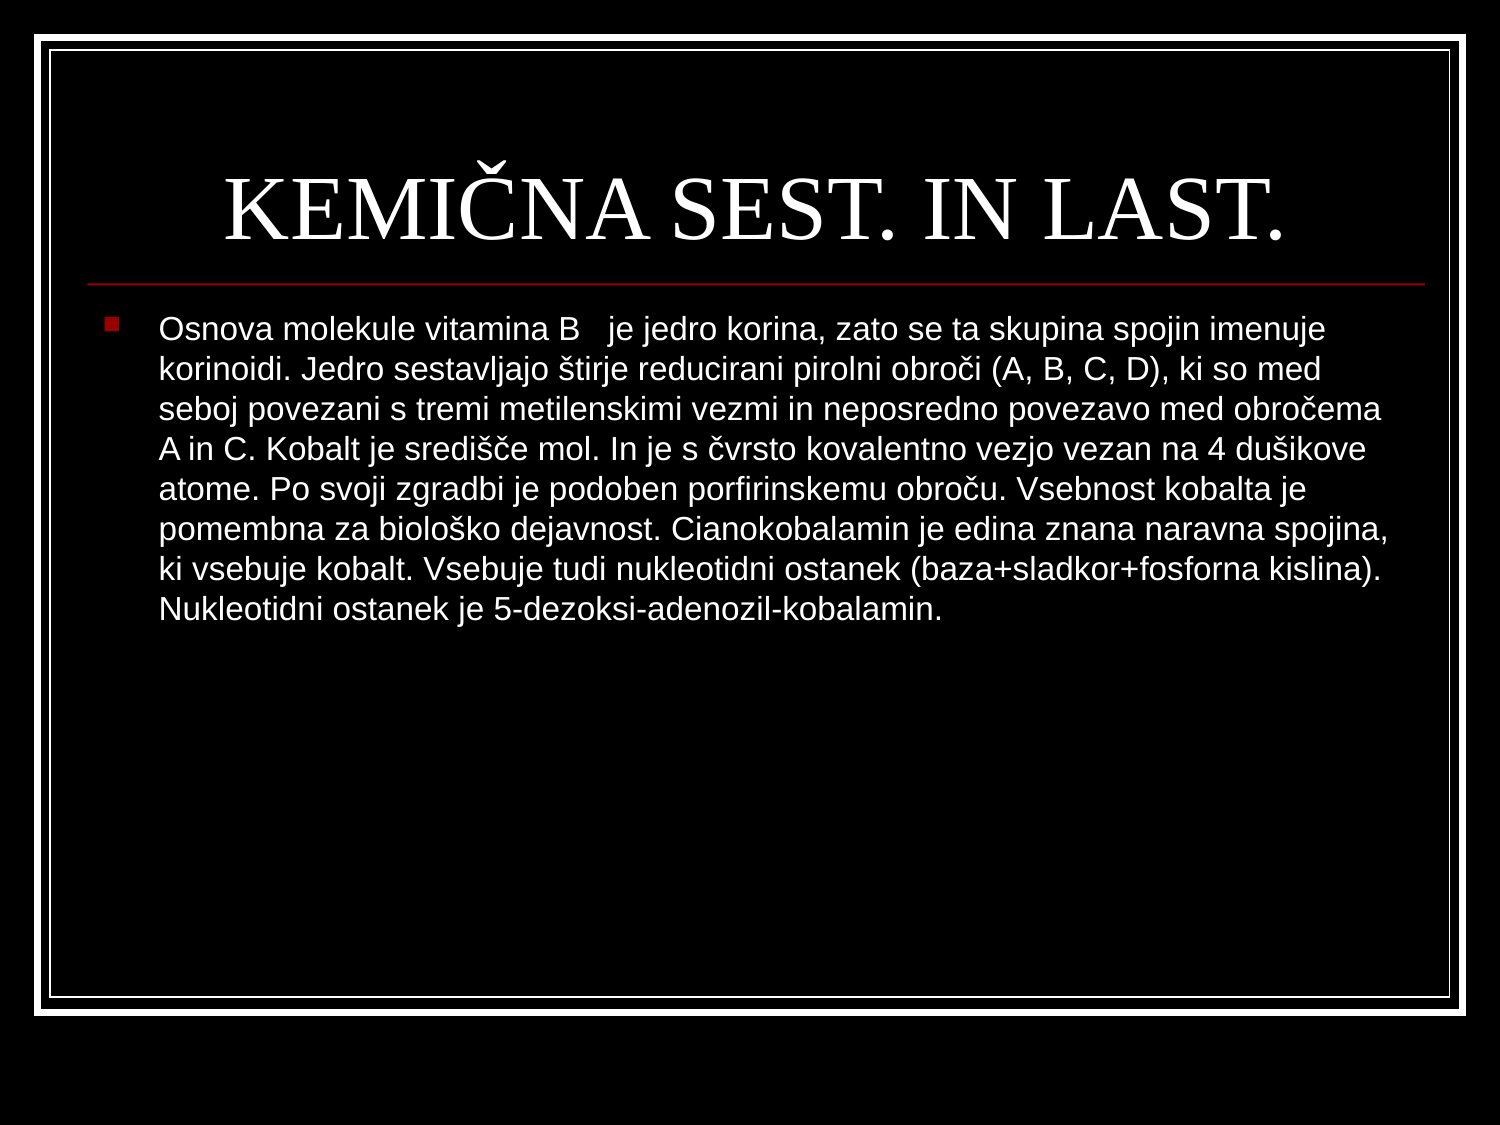

# KEMIČNA SEST. IN LAST.
Osnova molekule vitamina B je jedro korina, zato se ta skupina spojin imenuje korinoidi. Jedro sestavljajo štirje reducirani pirolni obroči (A, B, C, D), ki so med seboj povezani s tremi metilenskimi vezmi in neposredno povezavo med obročema A in C. Kobalt je središče mol. In je s čvrsto kovalentno vezjo vezan na 4 dušikove atome. Po svoji zgradbi je podoben porfirinskemu obroču. Vsebnost kobalta je pomembna za biološko dejavnost. Cianokobalamin je edina znana naravna spojina, ki vsebuje kobalt. Vsebuje tudi nukleotidni ostanek (baza+sladkor+fosforna kislina). Nukleotidni ostanek je 5-dezoksi-adenozil-kobalamin.